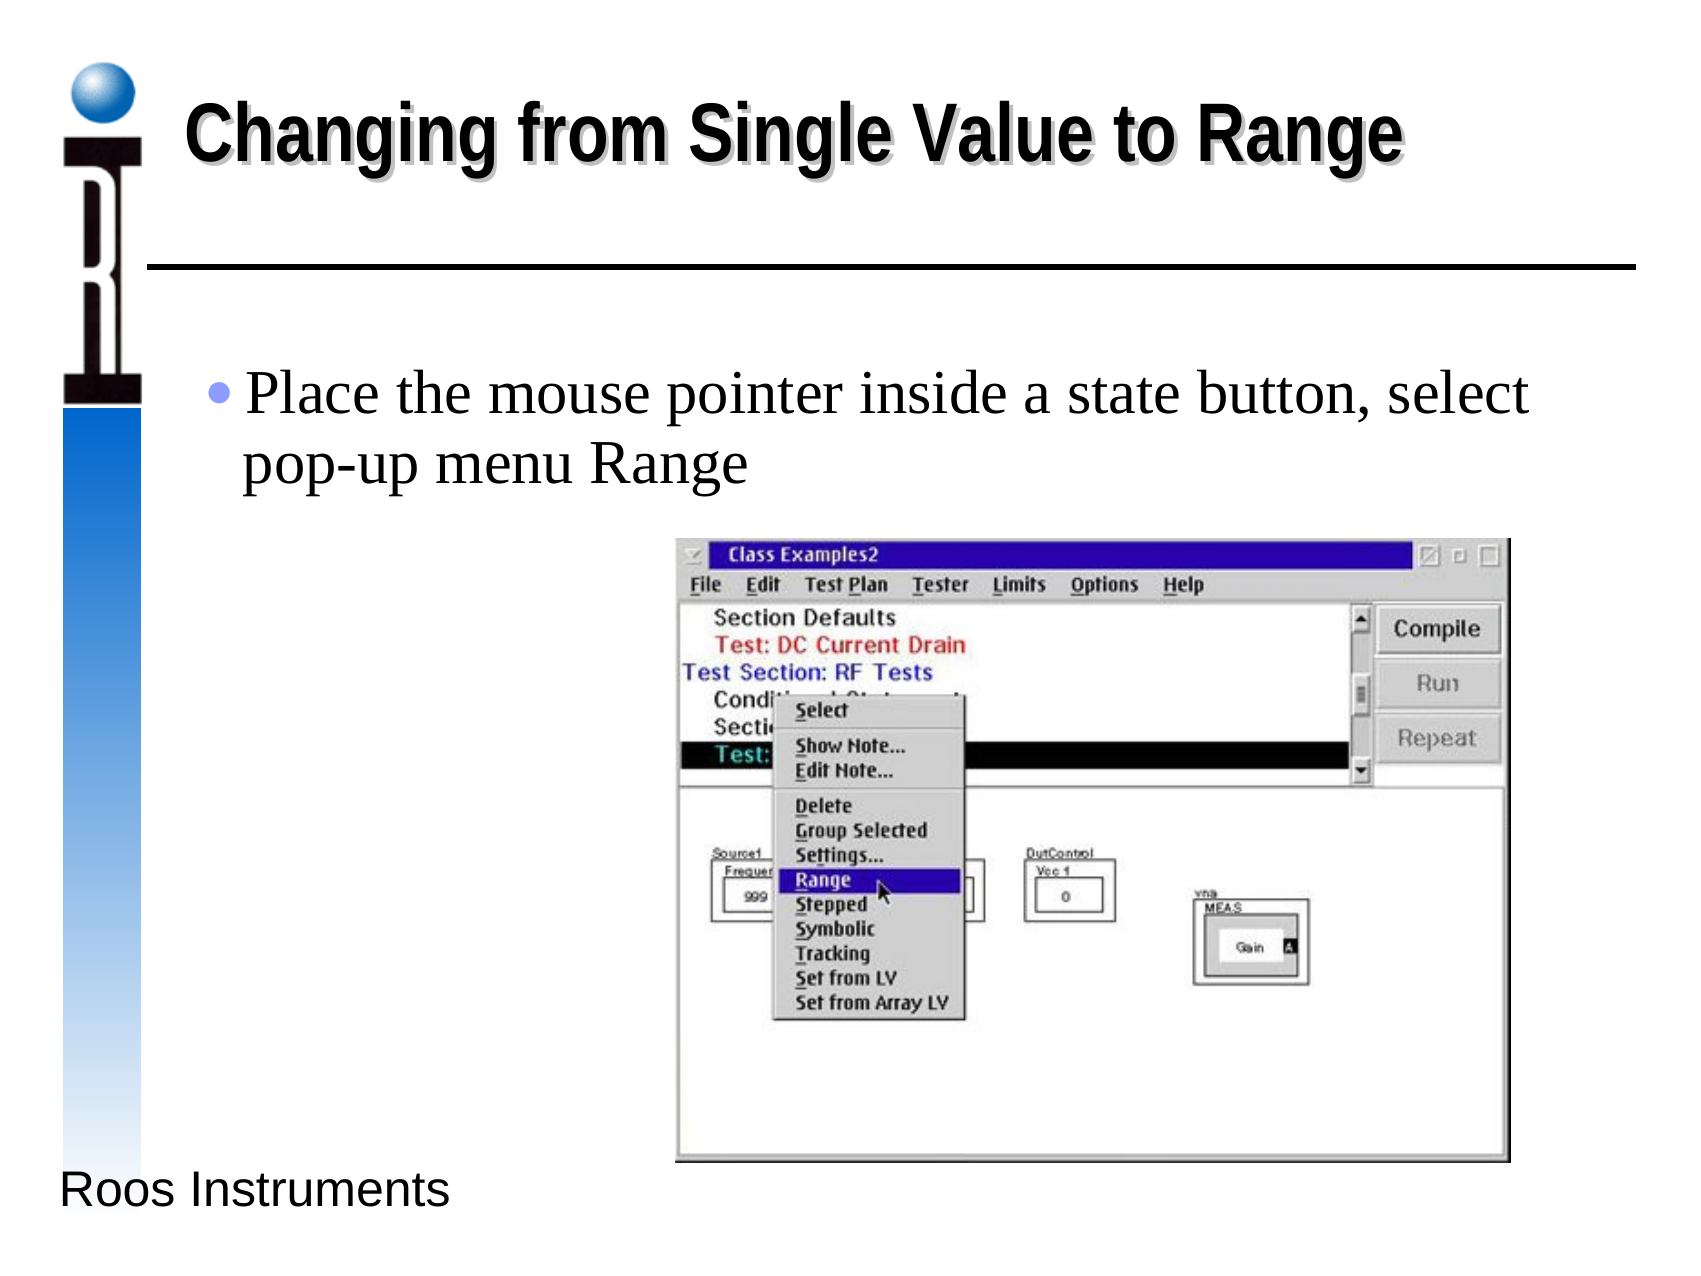

Changing from Single Value to Range
Place the mouse pointer inside a state button, select pop-up menu Range